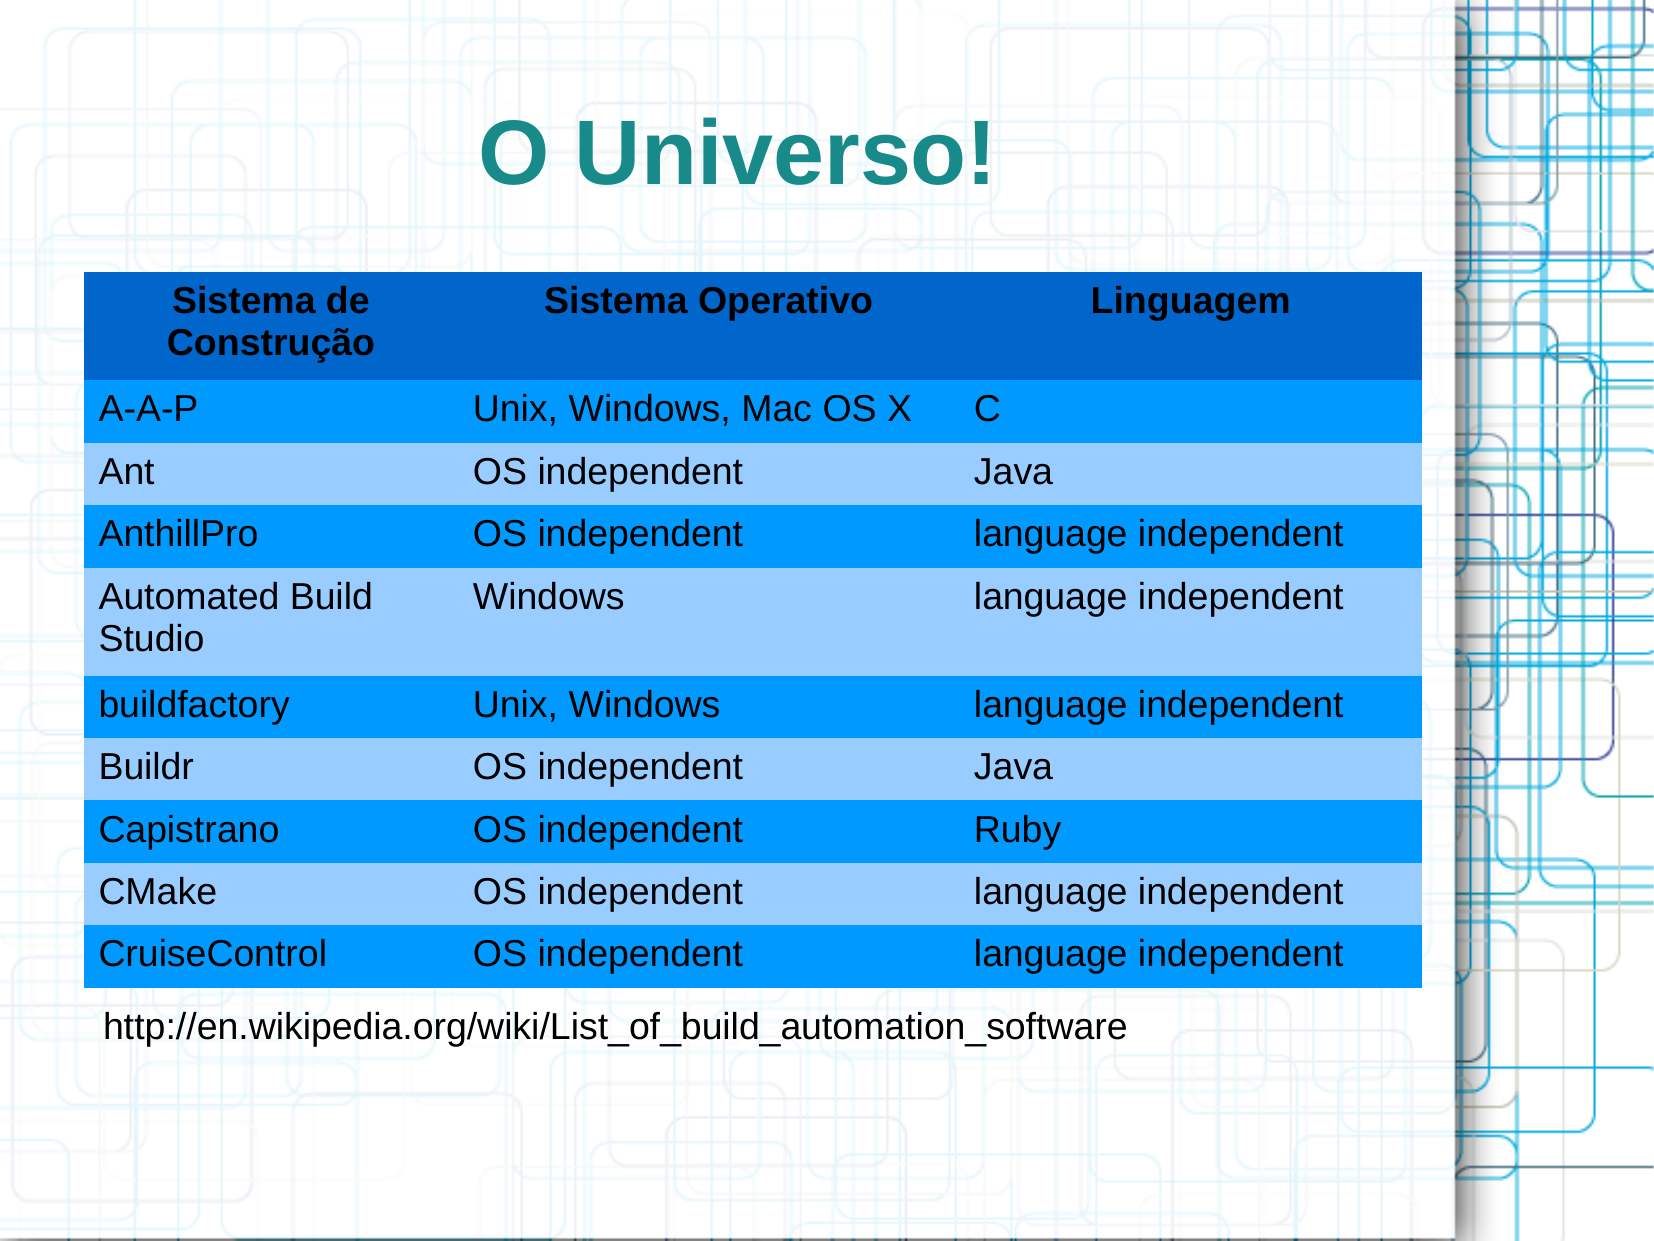

# O Universo!
| Sistema de Construção | Sistema Operativo | Linguagem |
| --- | --- | --- |
| A-A-P | Unix, Windows, Mac OS X | C |
| Ant | OS independent | Java |
| AnthillPro | OS independent | language independent |
| Automated Build Studio | Windows | language independent |
| buildfactory | Unix, Windows | language independent |
| Buildr | OS independent | Java |
| Capistrano | OS independent | Ruby |
| CMake | OS independent | language independent |
| CruiseControl | OS independent | language independent |
http://en.wikipedia.org/wiki/List_of_build_automation_software